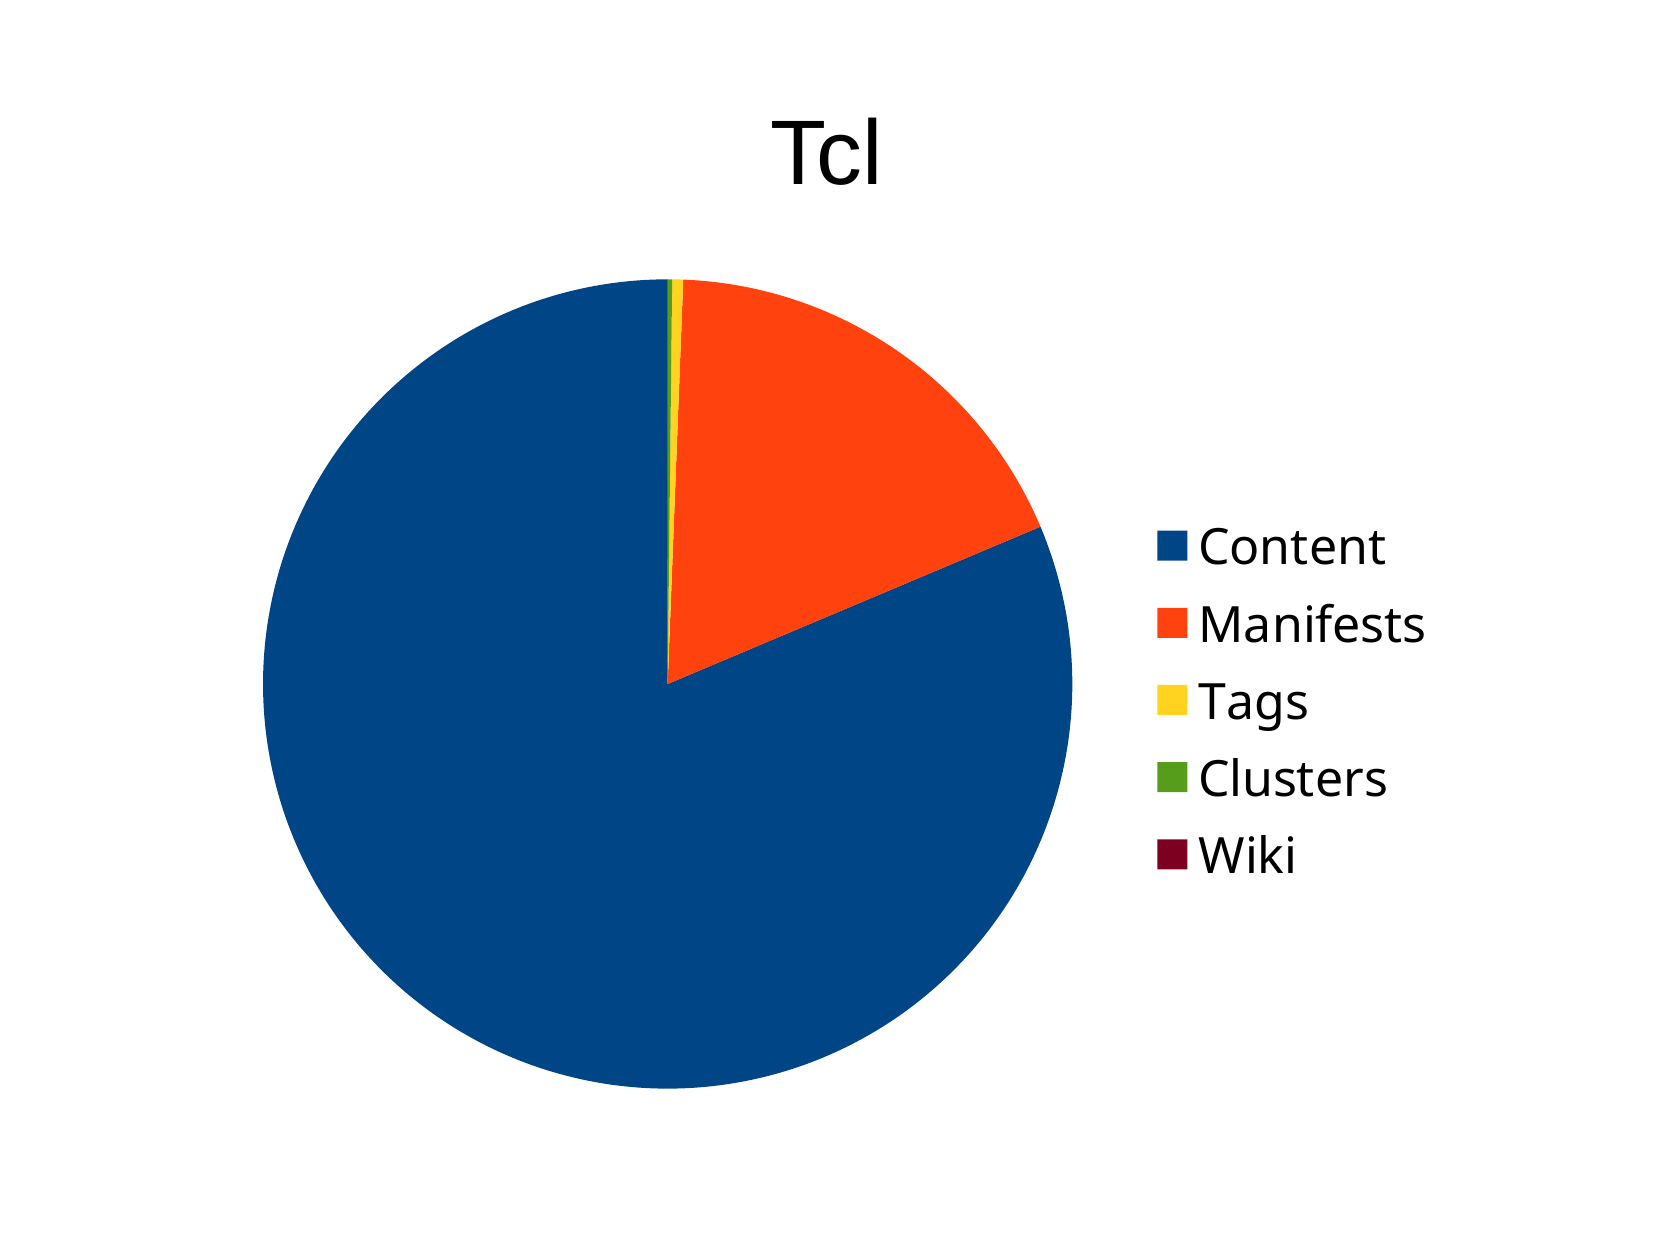

# Tcl
### Chart
| Category | Column 1 |
|---|---|
| Content | 60041.0 |
| Manifests | 13308.0 |
| Tags | 322.0 |
| Clusters | 124.0 |
| Wiki | 7.0 |